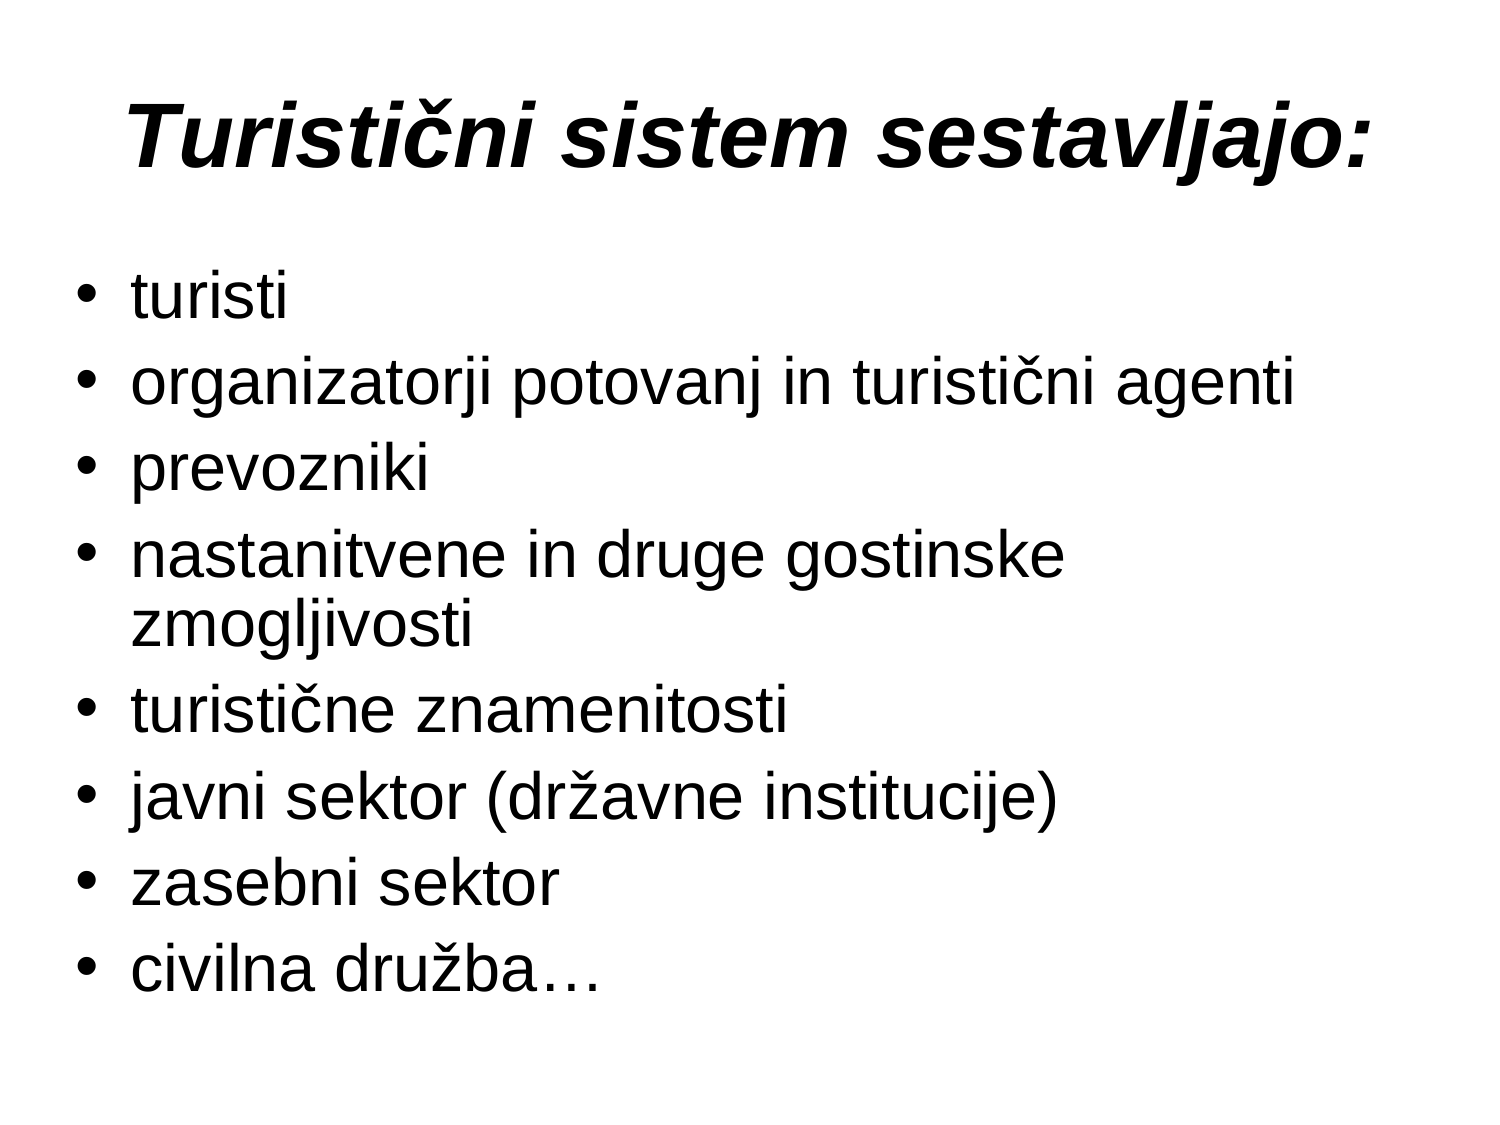

# Turistični sistem sestavljajo:
turisti
organizatorji potovanj in turistični agenti
prevozniki
nastanitvene in druge gostinske zmogljivosti
turistične znamenitosti
javni sektor (državne institucije)‏
zasebni sektor
civilna družba…